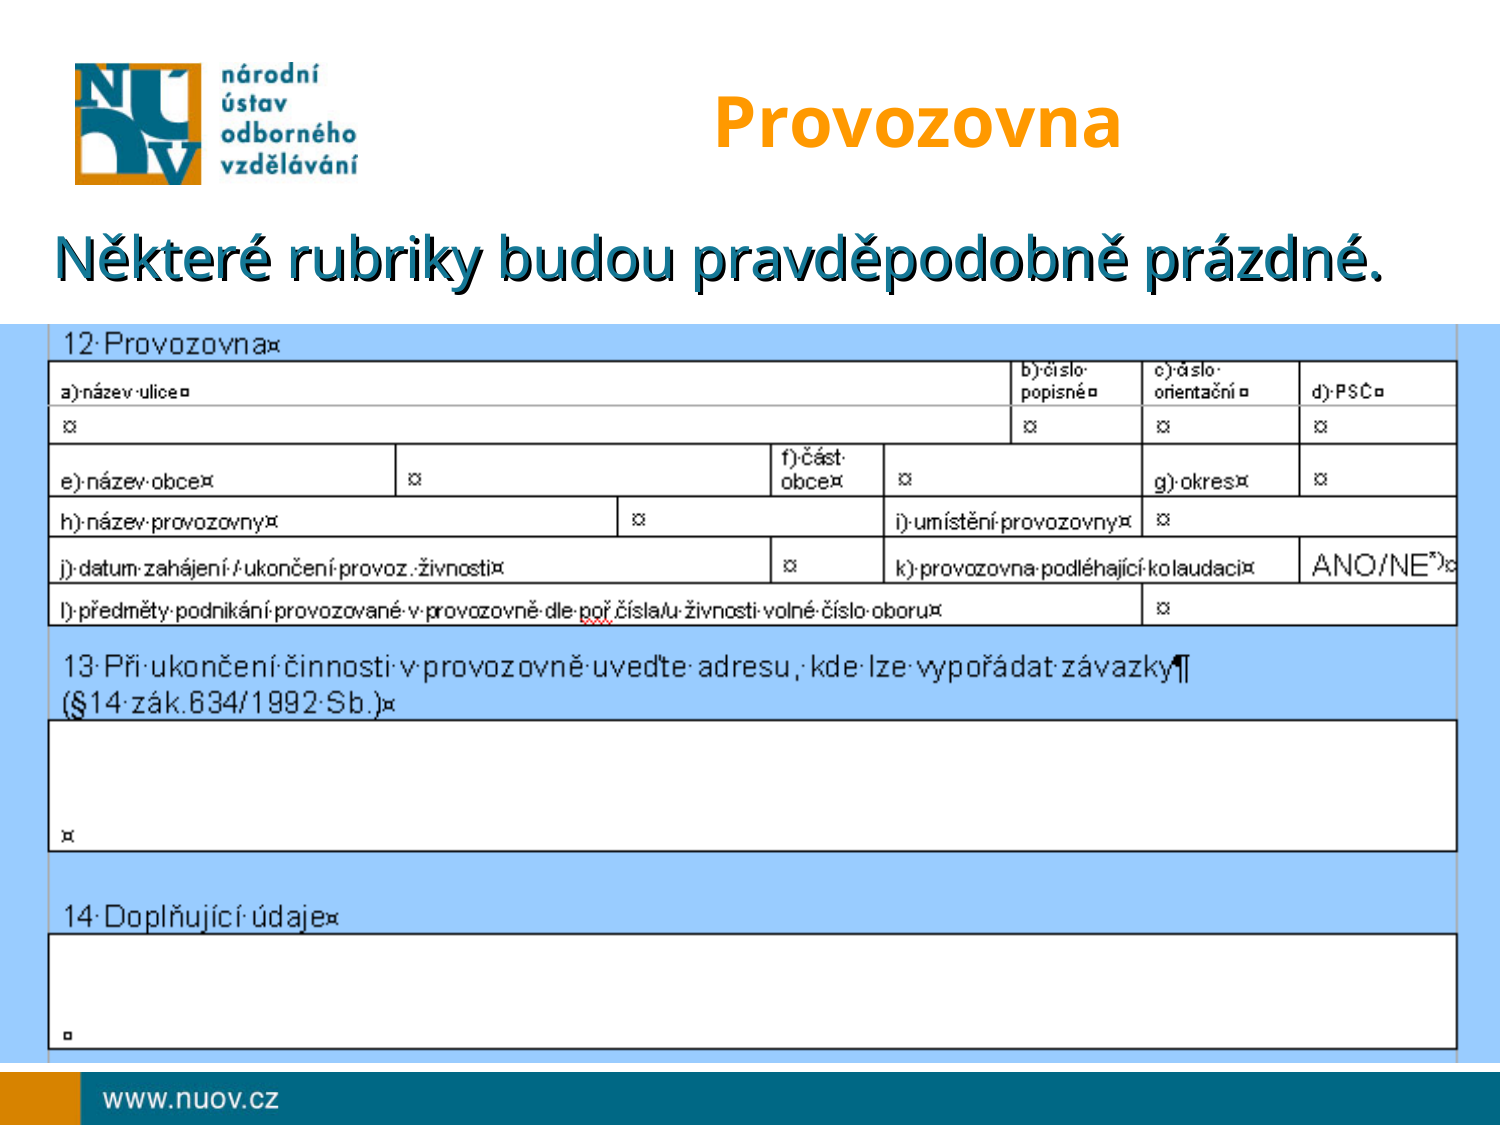

# Provozovna
Některé rubriky budou pravděpodobně prázdné.